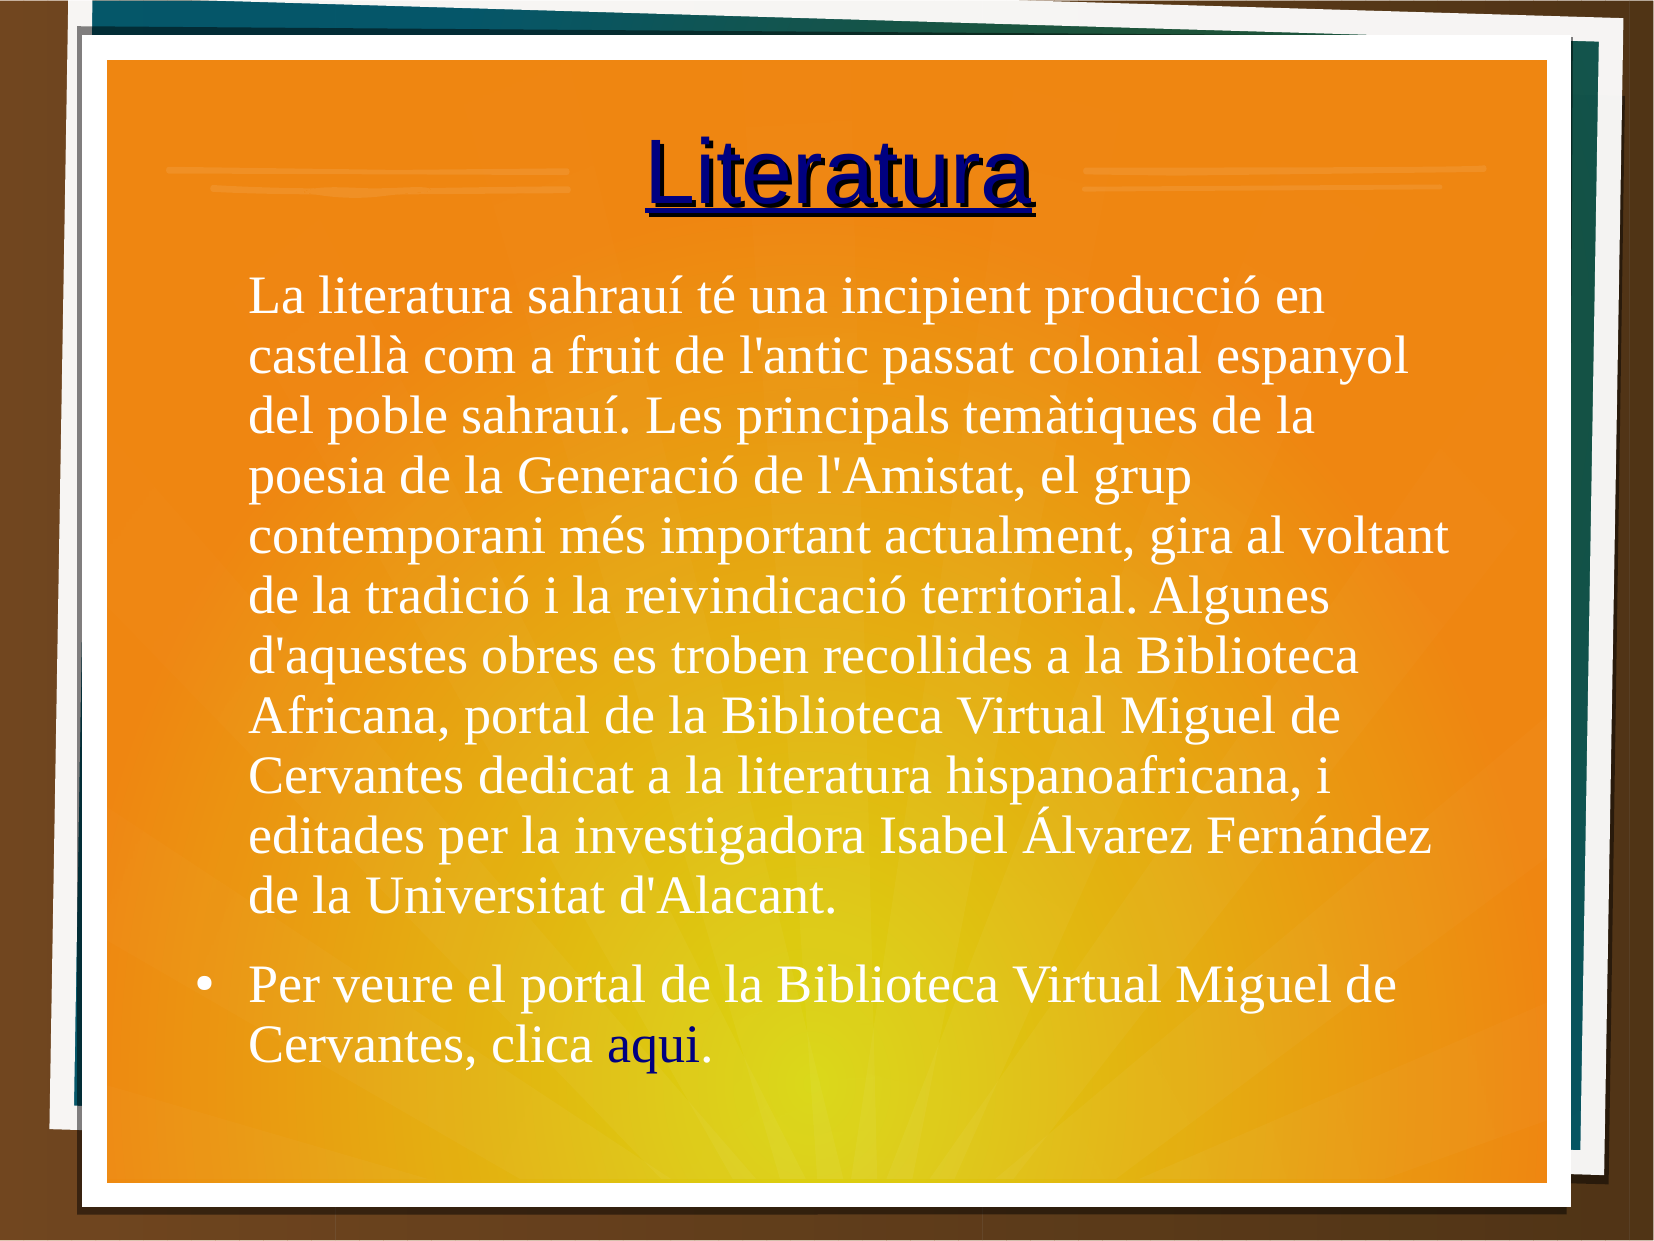

# Literatura
La literatura sahrauí té una incipient producció en castellà com a fruit de l'antic passat colonial espanyol del poble sahrauí. Les principals temàtiques de la poesia de la Generació de l'Amistat, el grup contemporani més important actualment, gira al voltant de la tradició i la reivindicació territorial. Algunes d'aquestes obres es troben recollides a la Biblioteca Africana, portal de la Biblioteca Virtual Miguel de Cervantes dedicat a la literatura hispanoafricana, i editades per la investigadora Isabel Álvarez Fernández de la Universitat d'Alacant.
Per veure el portal de la Biblioteca Virtual Miguel de Cervantes, clica aqui.